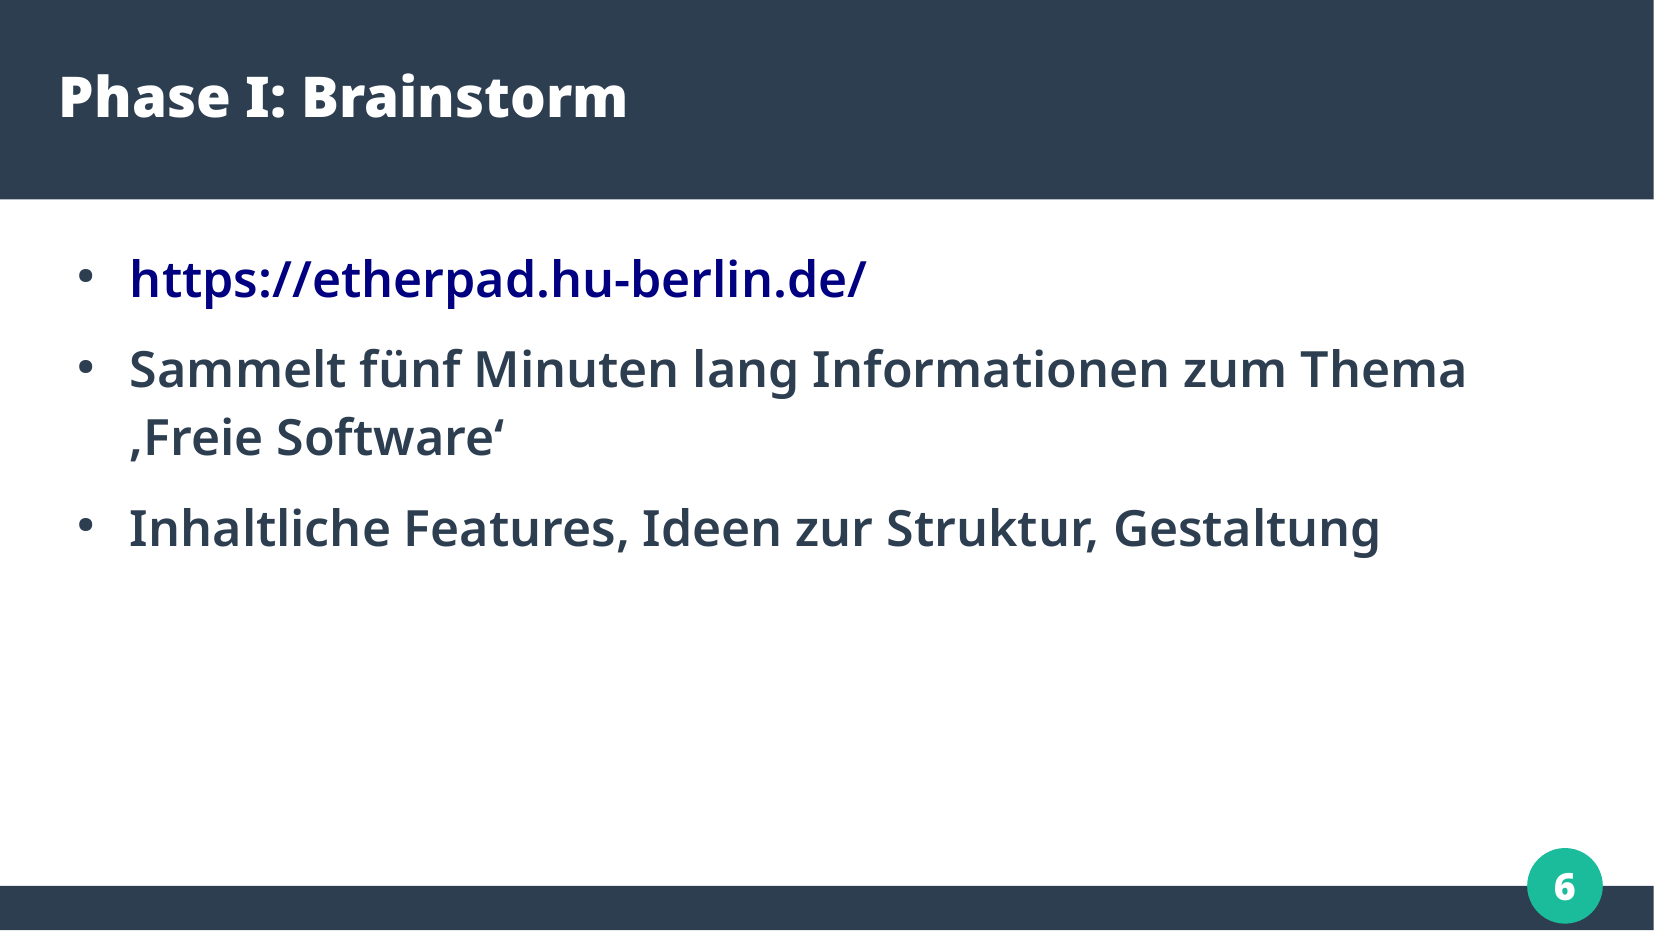

# Phase I: Brainstorm
https://etherpad.hu-berlin.de/
Sammelt fünf Minuten lang Informationen zum Thema ‚Freie Software‘
Inhaltliche Features, Ideen zur Struktur, Gestaltung